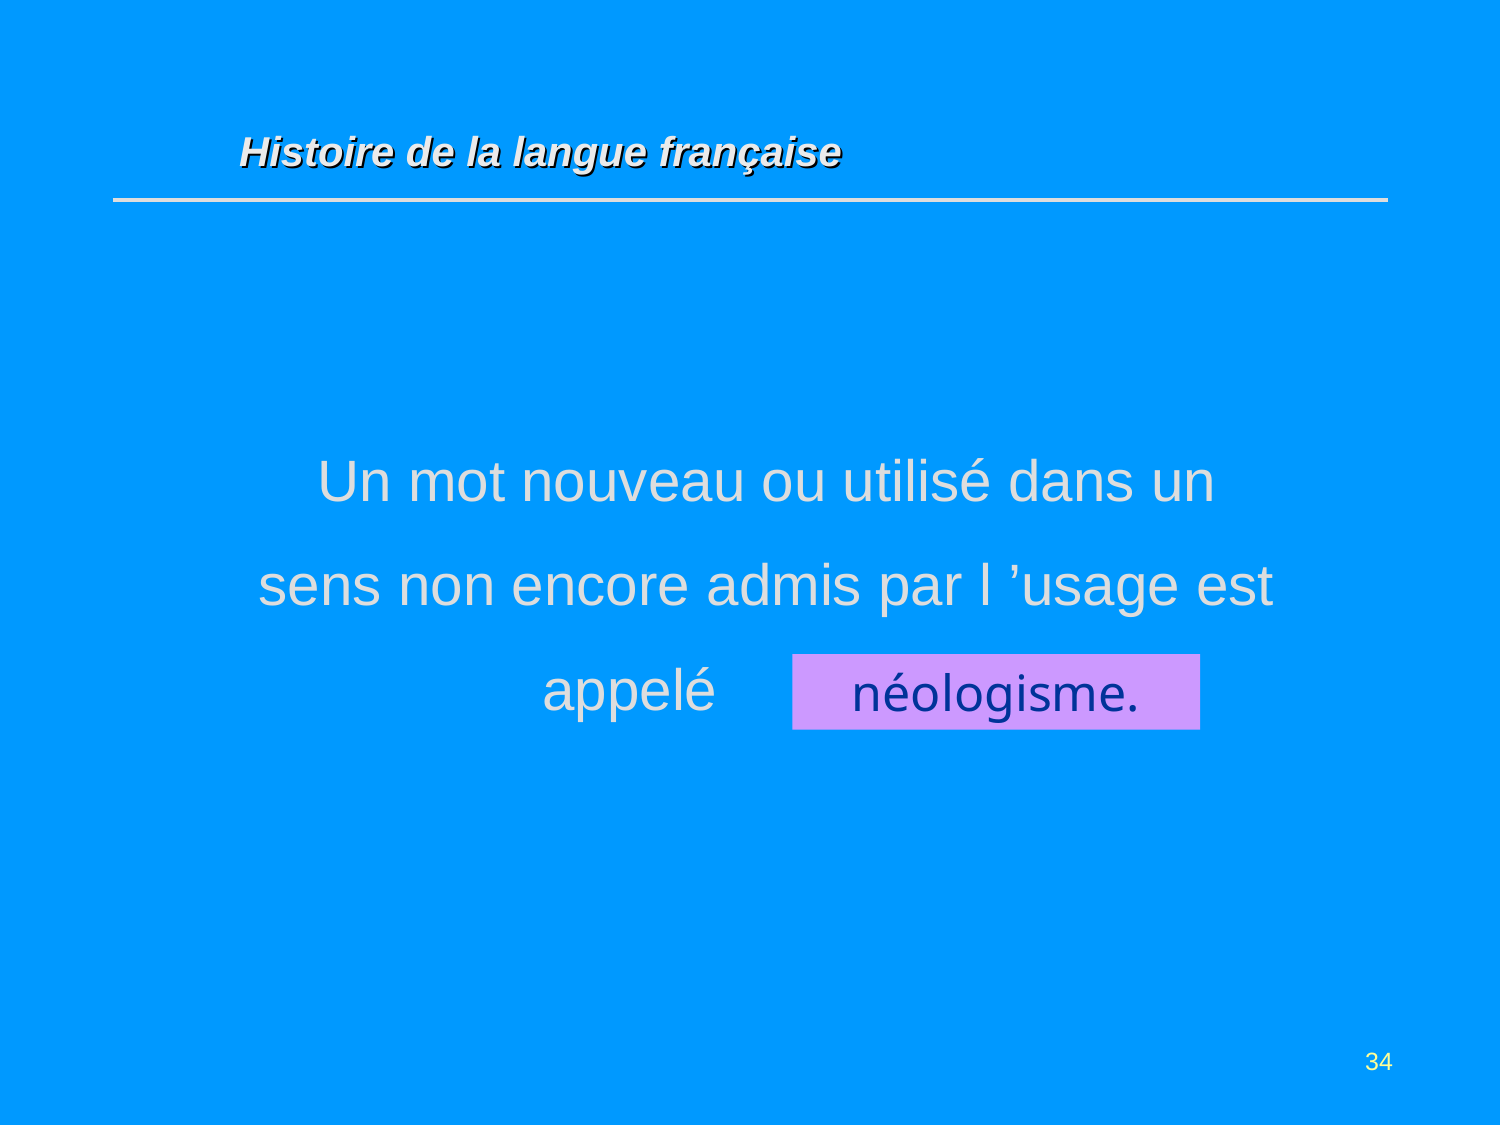

Histoire de la langue française
Un mot nouveau ou utilisé dans un sens non encore admis par l ’usage est appelé 	. . .
néologisme.
34